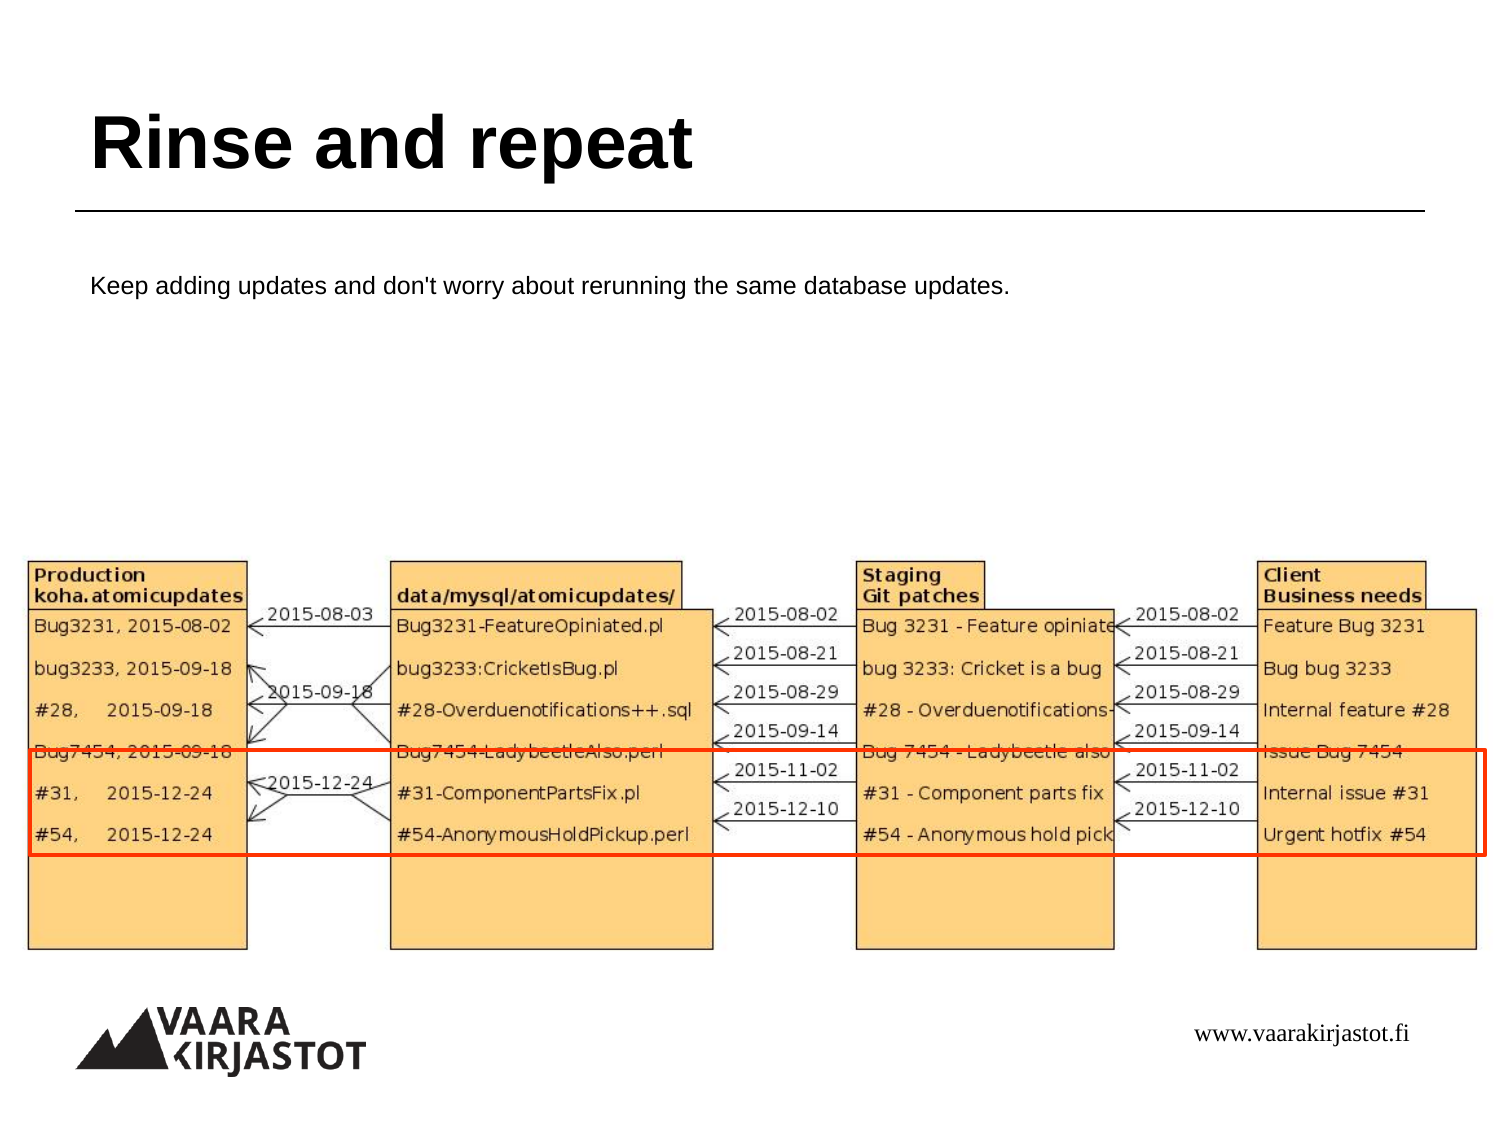

# Rinse and repeat
Keep adding updates and don't worry about rerunning the same database updates.
www.vaarakirjastot.fi